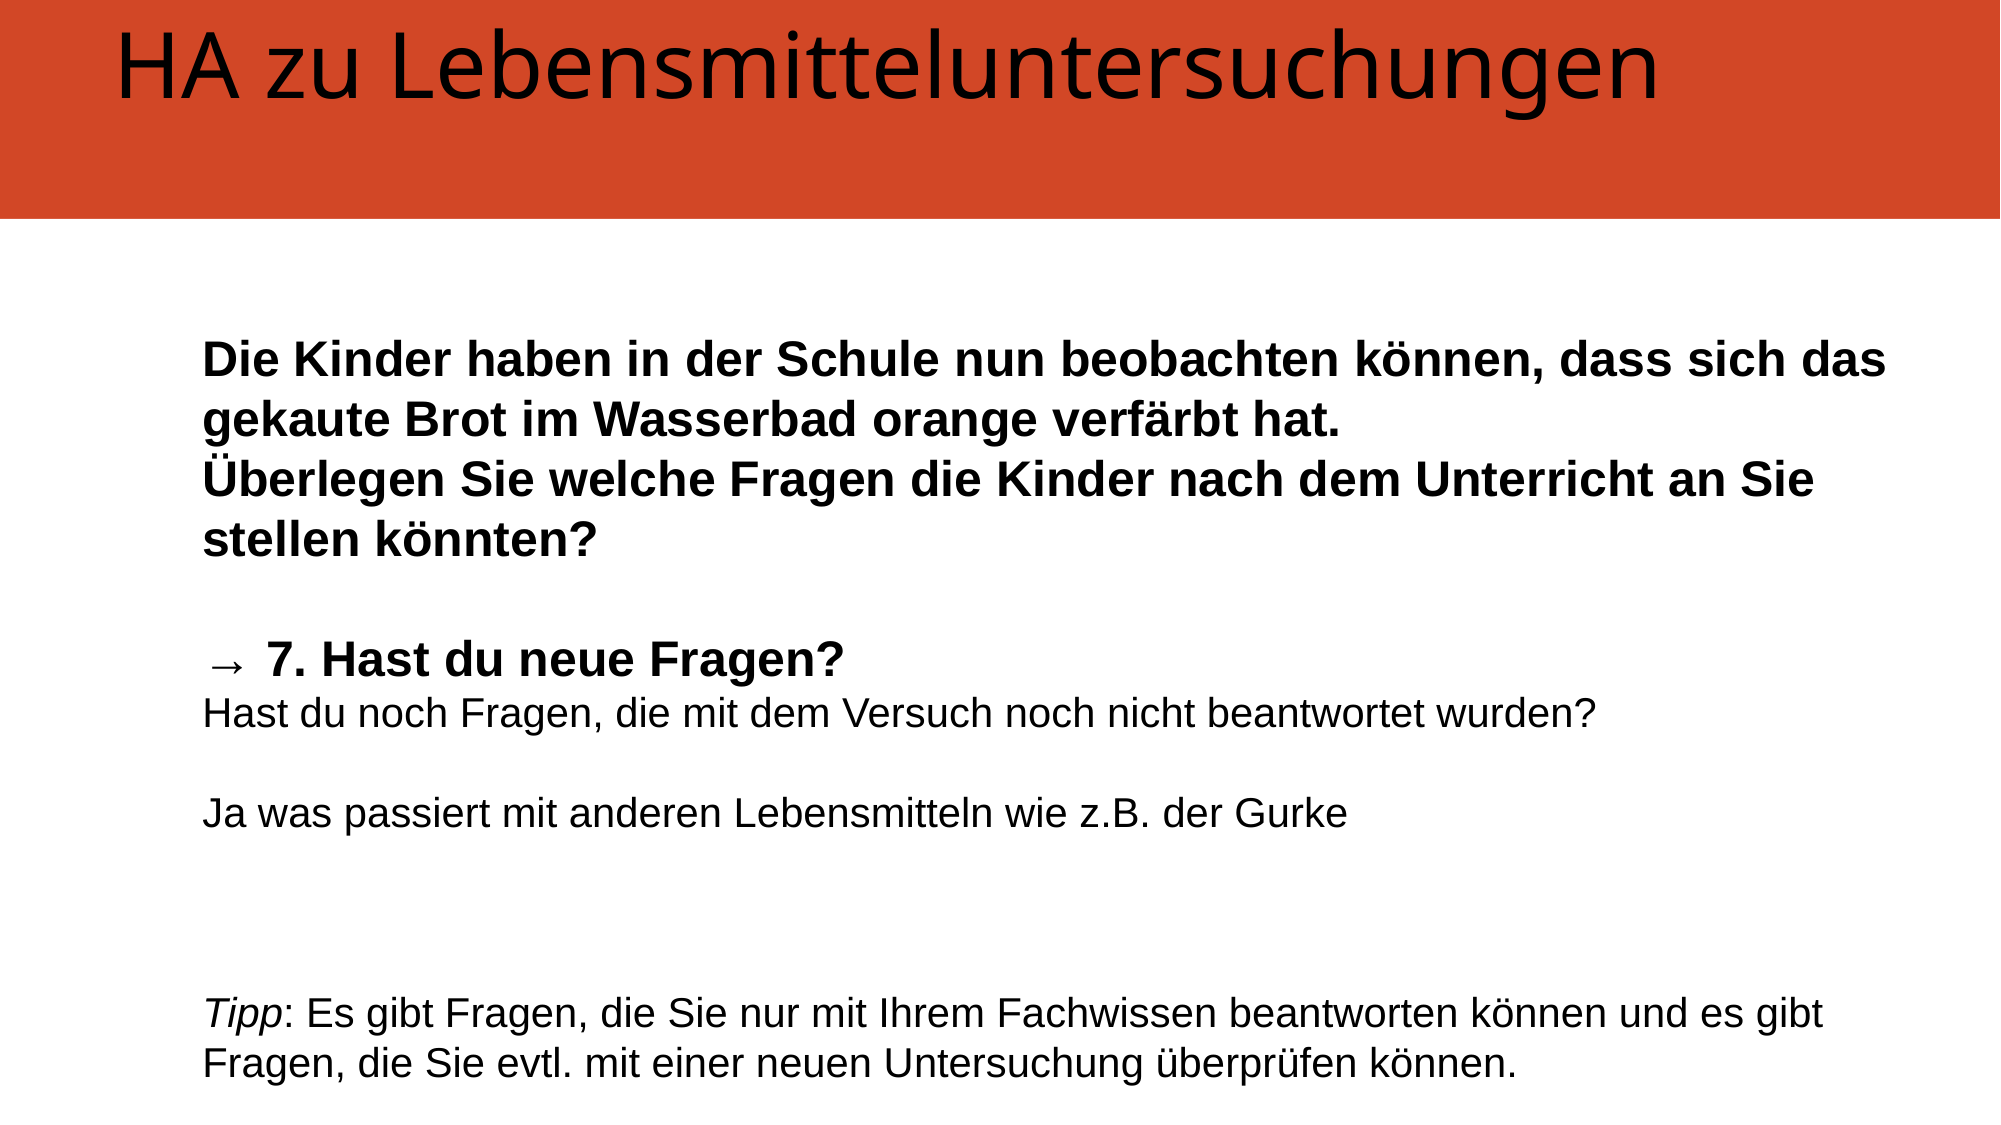

# HA zu Lebensmitteluntersuchungen
Die Kinder haben in der Schule nun beobachten können, dass sich das gekaute Brot im Wasserbad orange verfärbt hat.
Überlegen Sie welche Fragen die Kinder nach dem Unterricht an Sie stellen könnten?
→ 7. Hast du neue Fragen?
Hast du noch Fragen, die mit dem Versuch noch nicht beantwortet wurden?
Ja was passiert mit anderen Lebensmitteln wie z.B. der Gurke
Tipp: Es gibt Fragen, die Sie nur mit Ihrem Fachwissen beantworten können und es gibt Fragen, die Sie evtl. mit einer neuen Untersuchung überprüfen können.